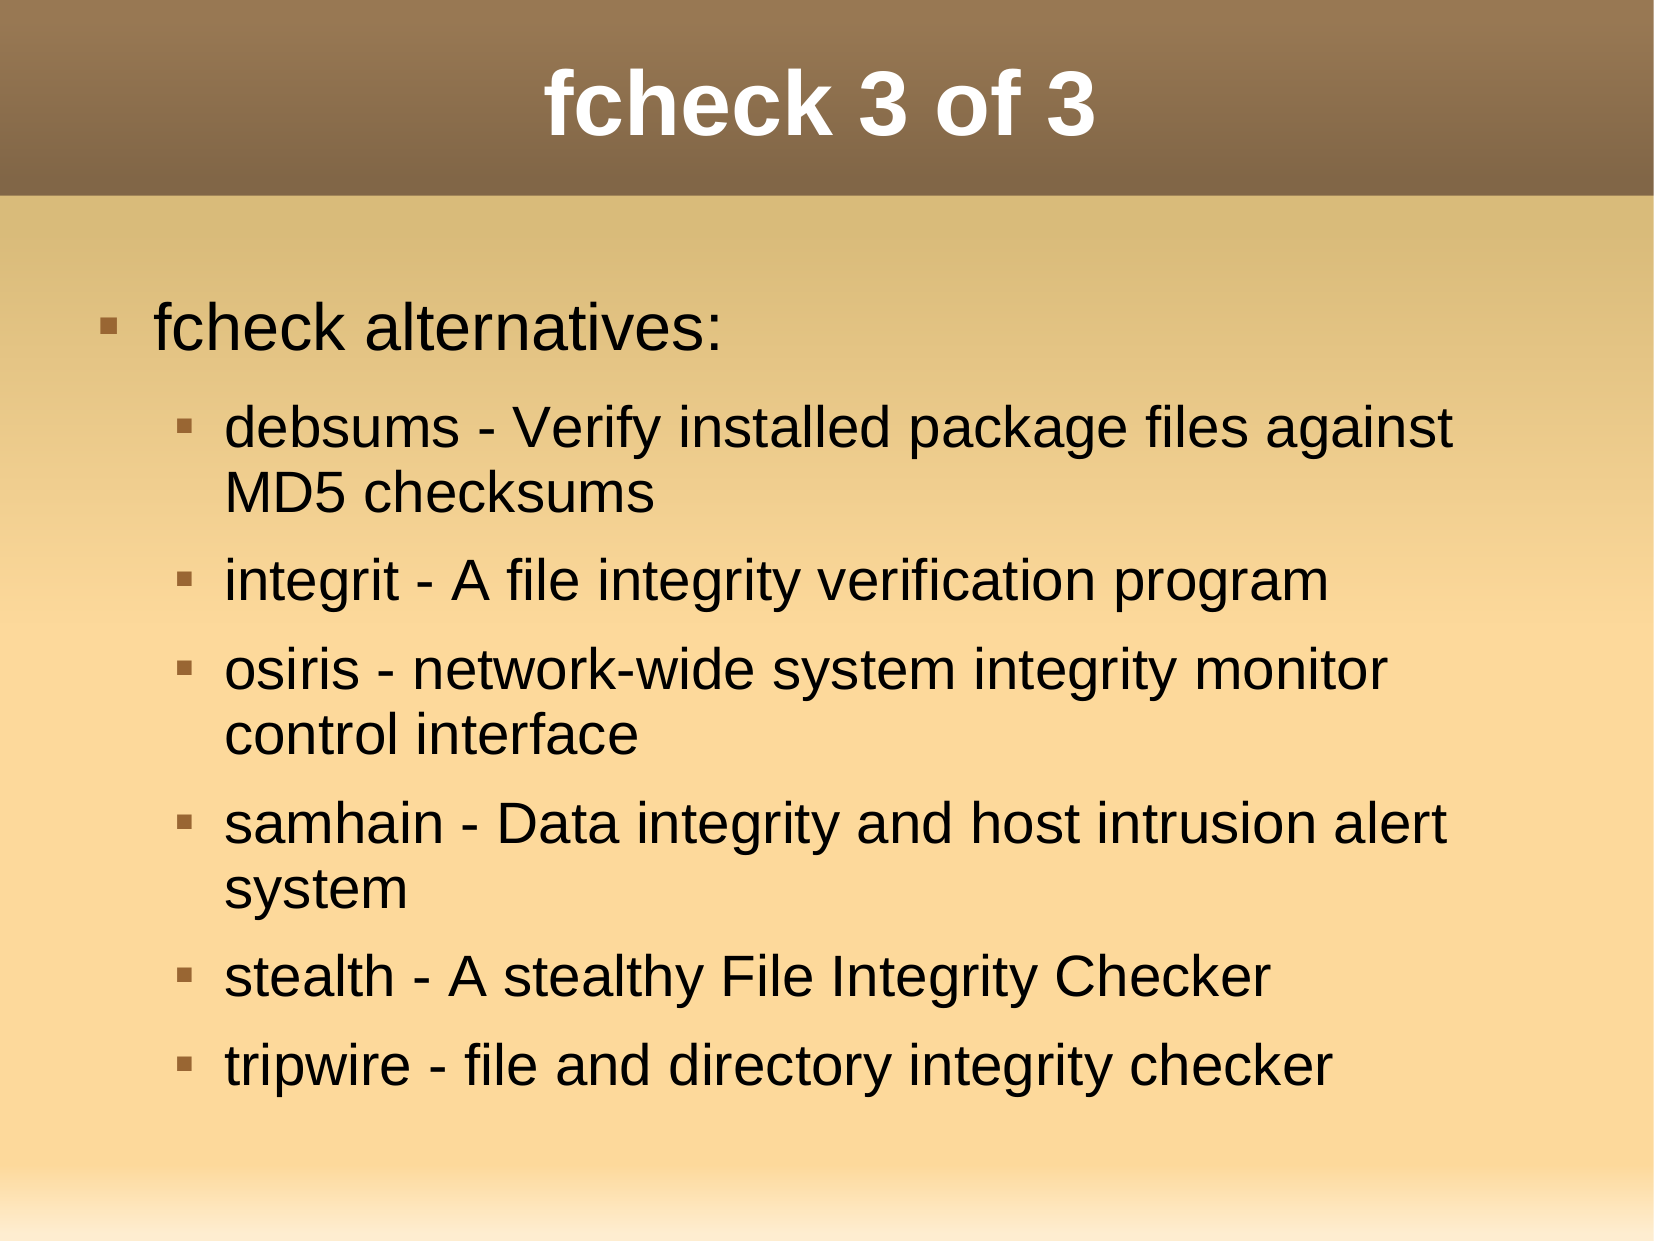

# fcheck 3 of 3
fcheck alternatives:
debsums - Verify installed package files against MD5 checksums
integrit - A file integrity verification program
osiris - network-wide system integrity monitor control interface
samhain - Data integrity and host intrusion alert system
stealth - A stealthy File Integrity Checker
tripwire - file and directory integrity checker